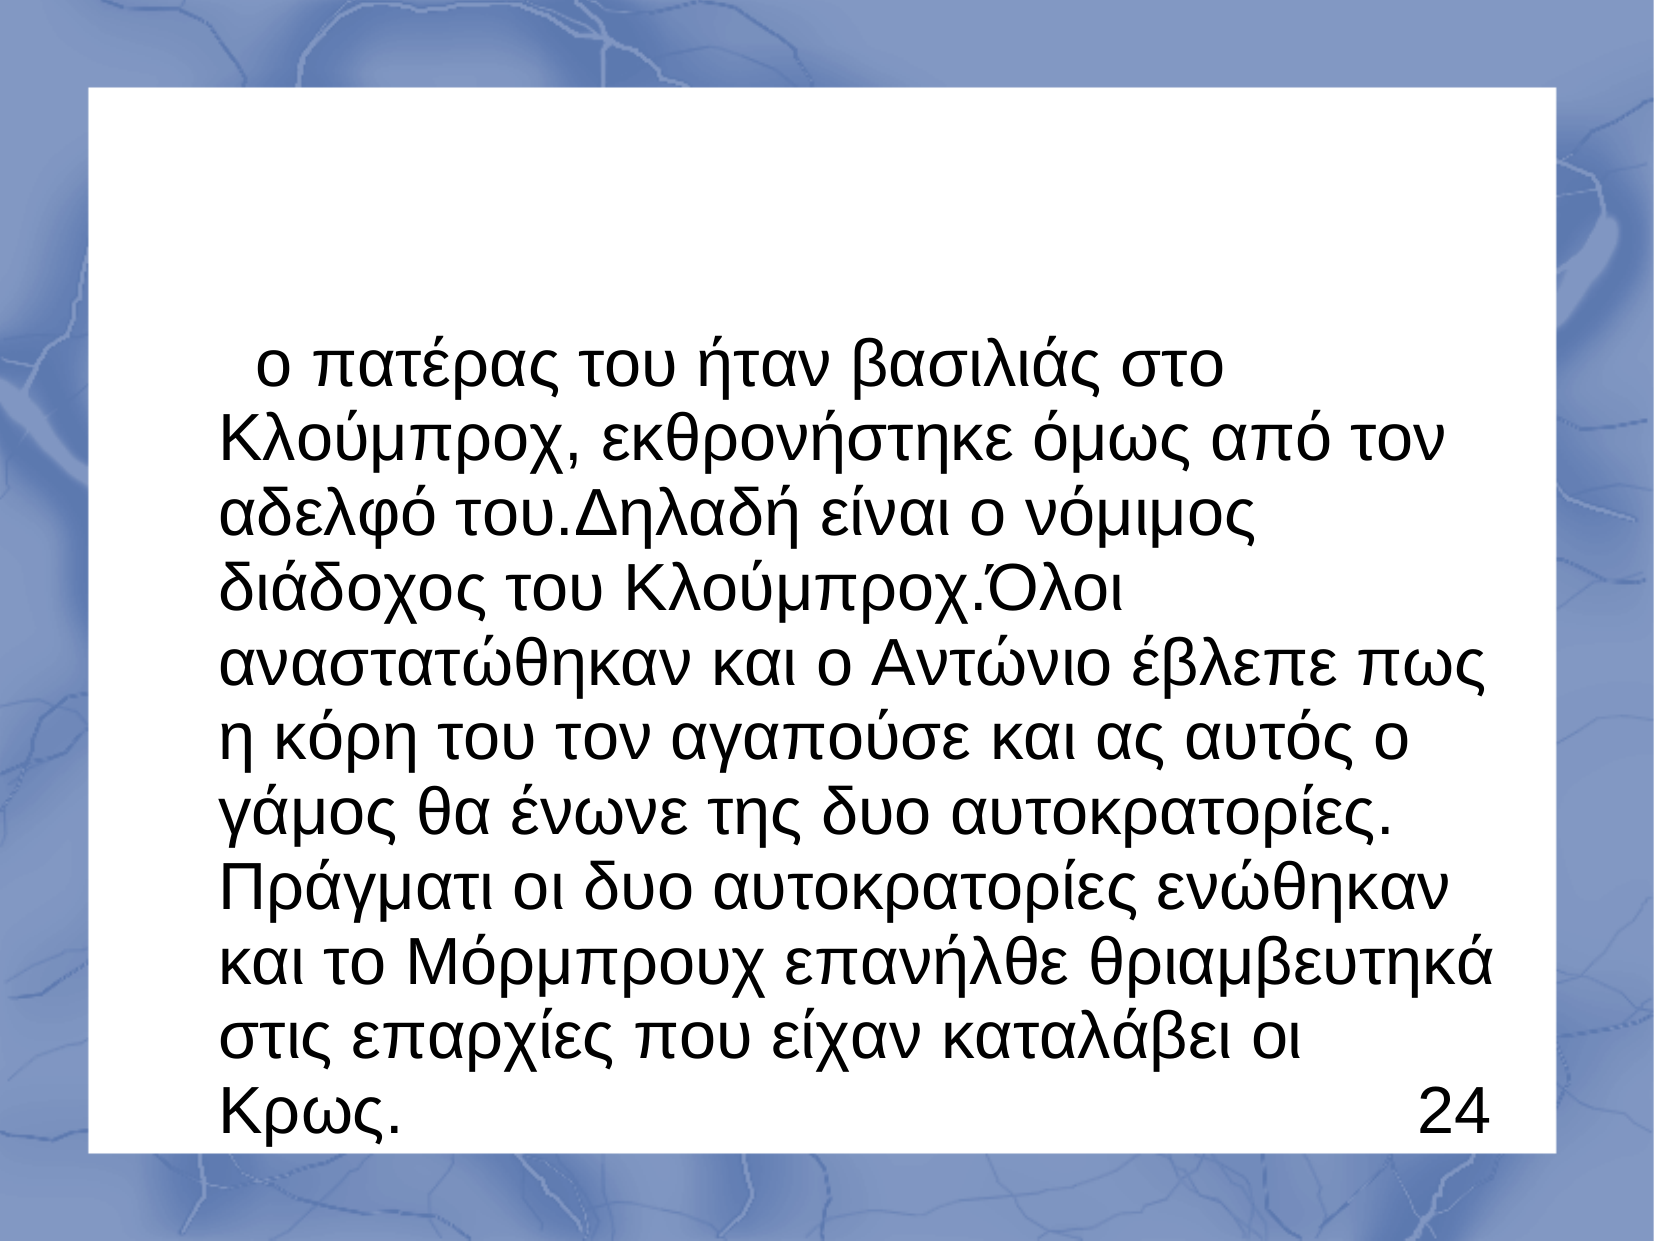

#
 ο πατέρας του ήταν βασιλιάς στο Κλούμπροχ, εκθρονήστηκε όμως από τον αδελφό του.Δηλαδή είναι ο νόμιμος διάδοχος του Κλούμπροχ.Όλοι αναστατώθηκαν και ο Αντώνιο έβλεπε πως η κόρη του τον αγαπούσε και ας αυτός ο γάμος θα ένωνε της δυο αυτοκρατορίες. Πράγματι οι δυο αυτοκρατορίες ενώθηκαν και το Μόρμπρουχ επανήλθε θριαμβευτηκά στις επαρχίες που είχαν καταλάβει οι Κρως. 24